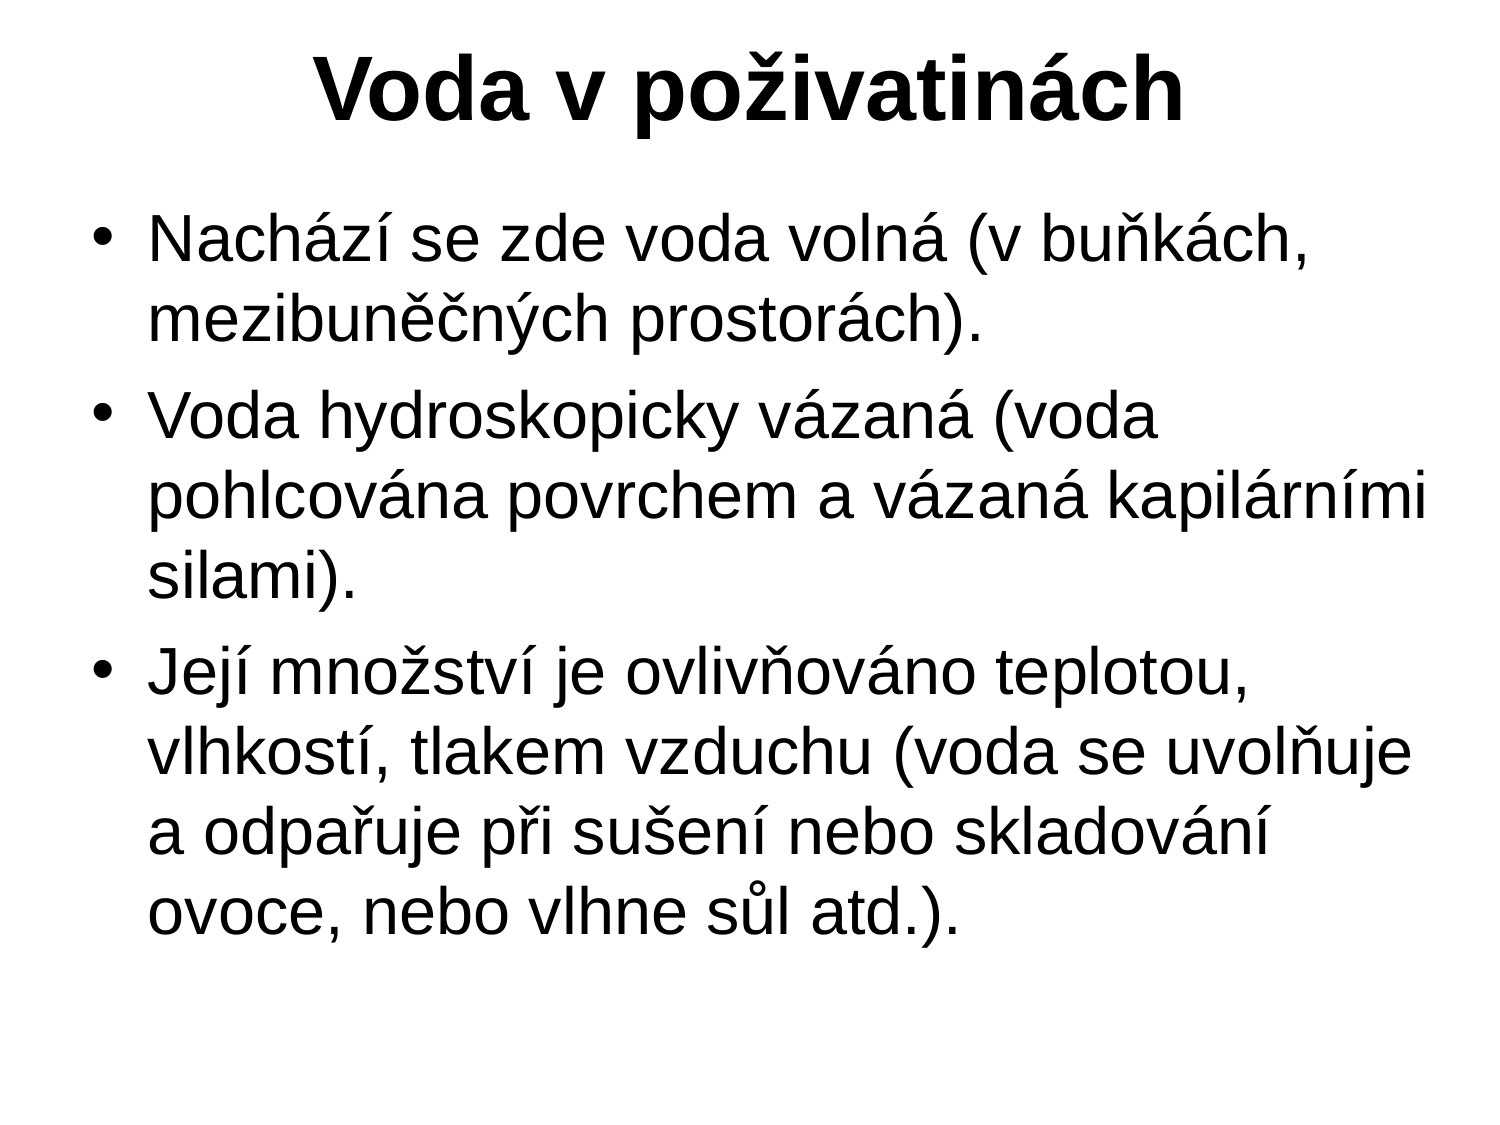

Voda v poživatinách
# Nachází se zde voda volná (v buňkách, mezibuněčných prostorách).
Voda hydroskopicky vázaná (voda pohlcována povrchem a vázaná kapilárními silami).
Její množství je ovlivňováno teplotou, vlhkostí, tlakem vzduchu (voda se uvolňuje a odpařuje při sušení nebo skladování ovoce, nebo vlhne sůl atd.).